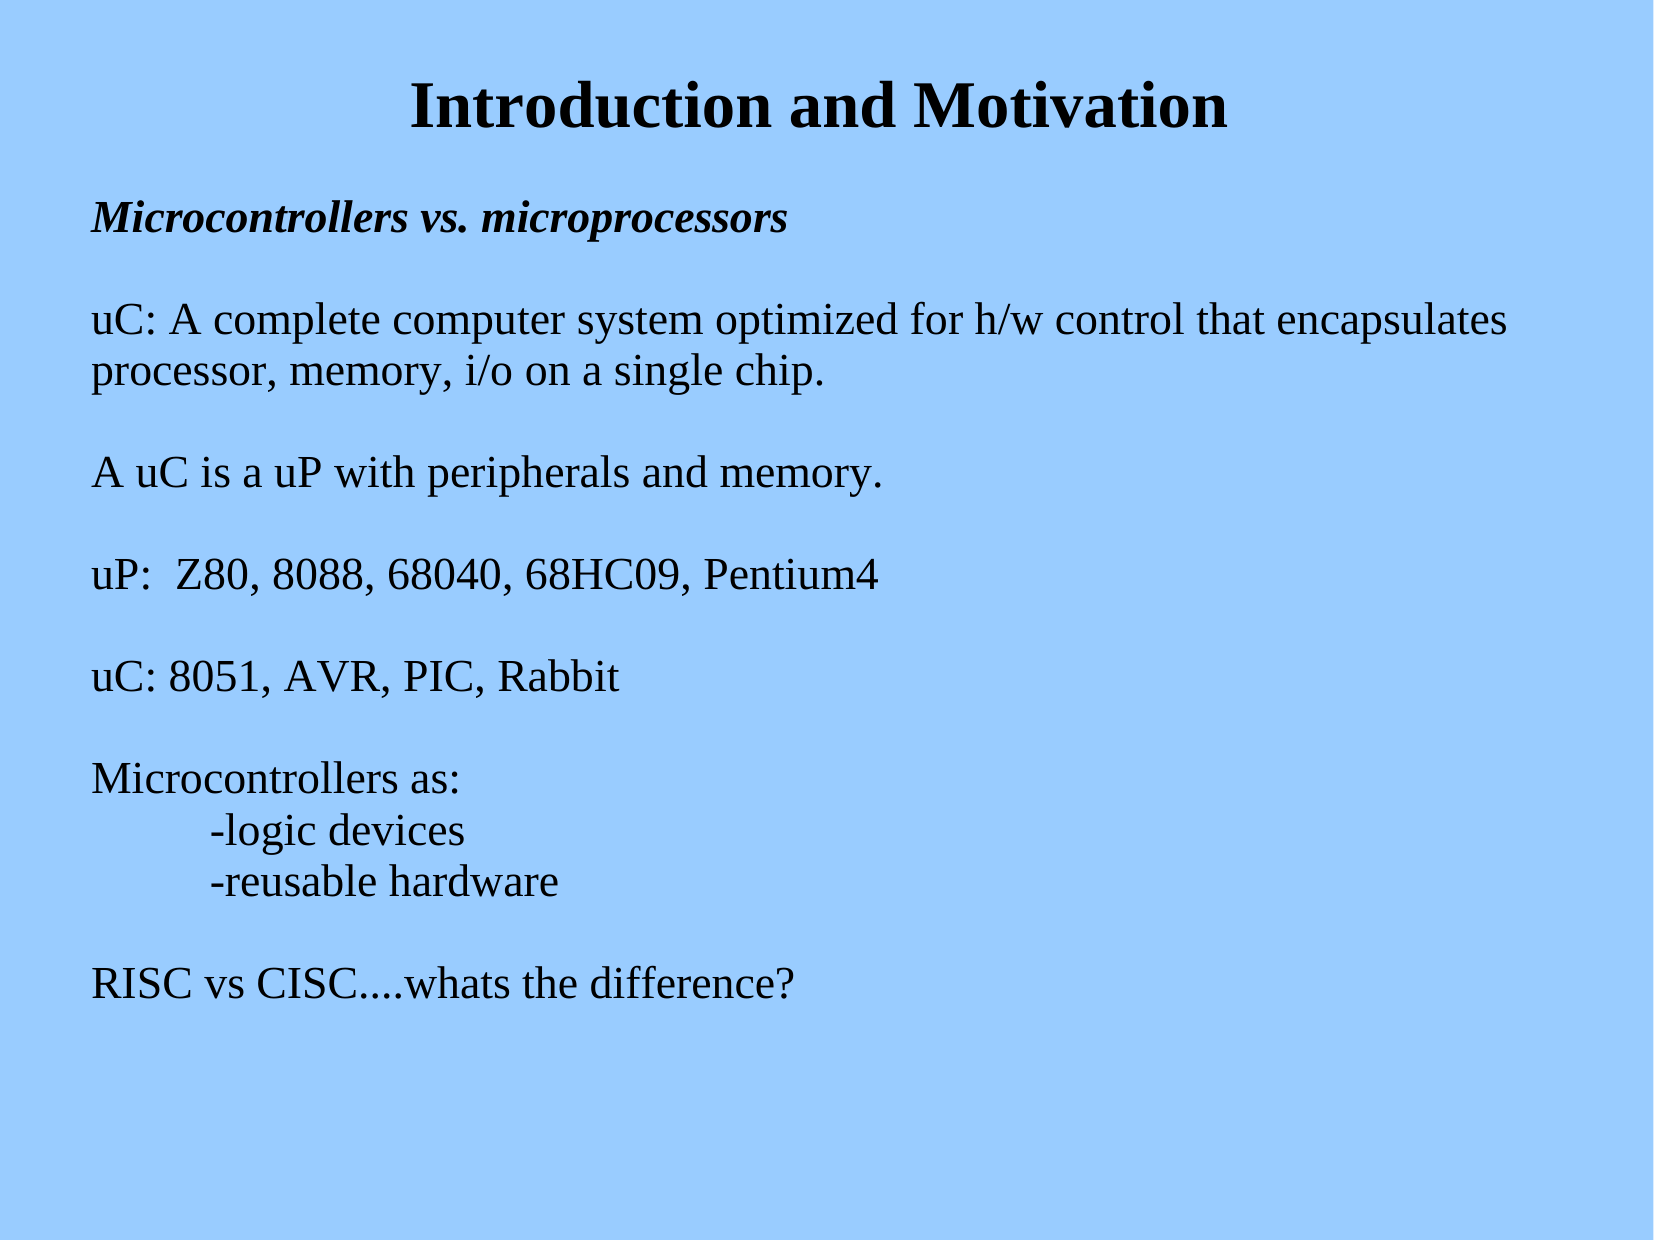

Introduction and Motivation
Microcontrollers vs. microprocessors
uC: A complete computer system optimized for h/w control that encapsulates processor, memory, i/o on a single chip.
A uC is a uP with peripherals and memory.
uP: Z80, 8088, 68040, 68HC09, Pentium4
uC: 8051, AVR, PIC, Rabbit
Microcontrollers as:
	-logic devices
	-reusable hardware
RISC vs CISC....whats the difference?